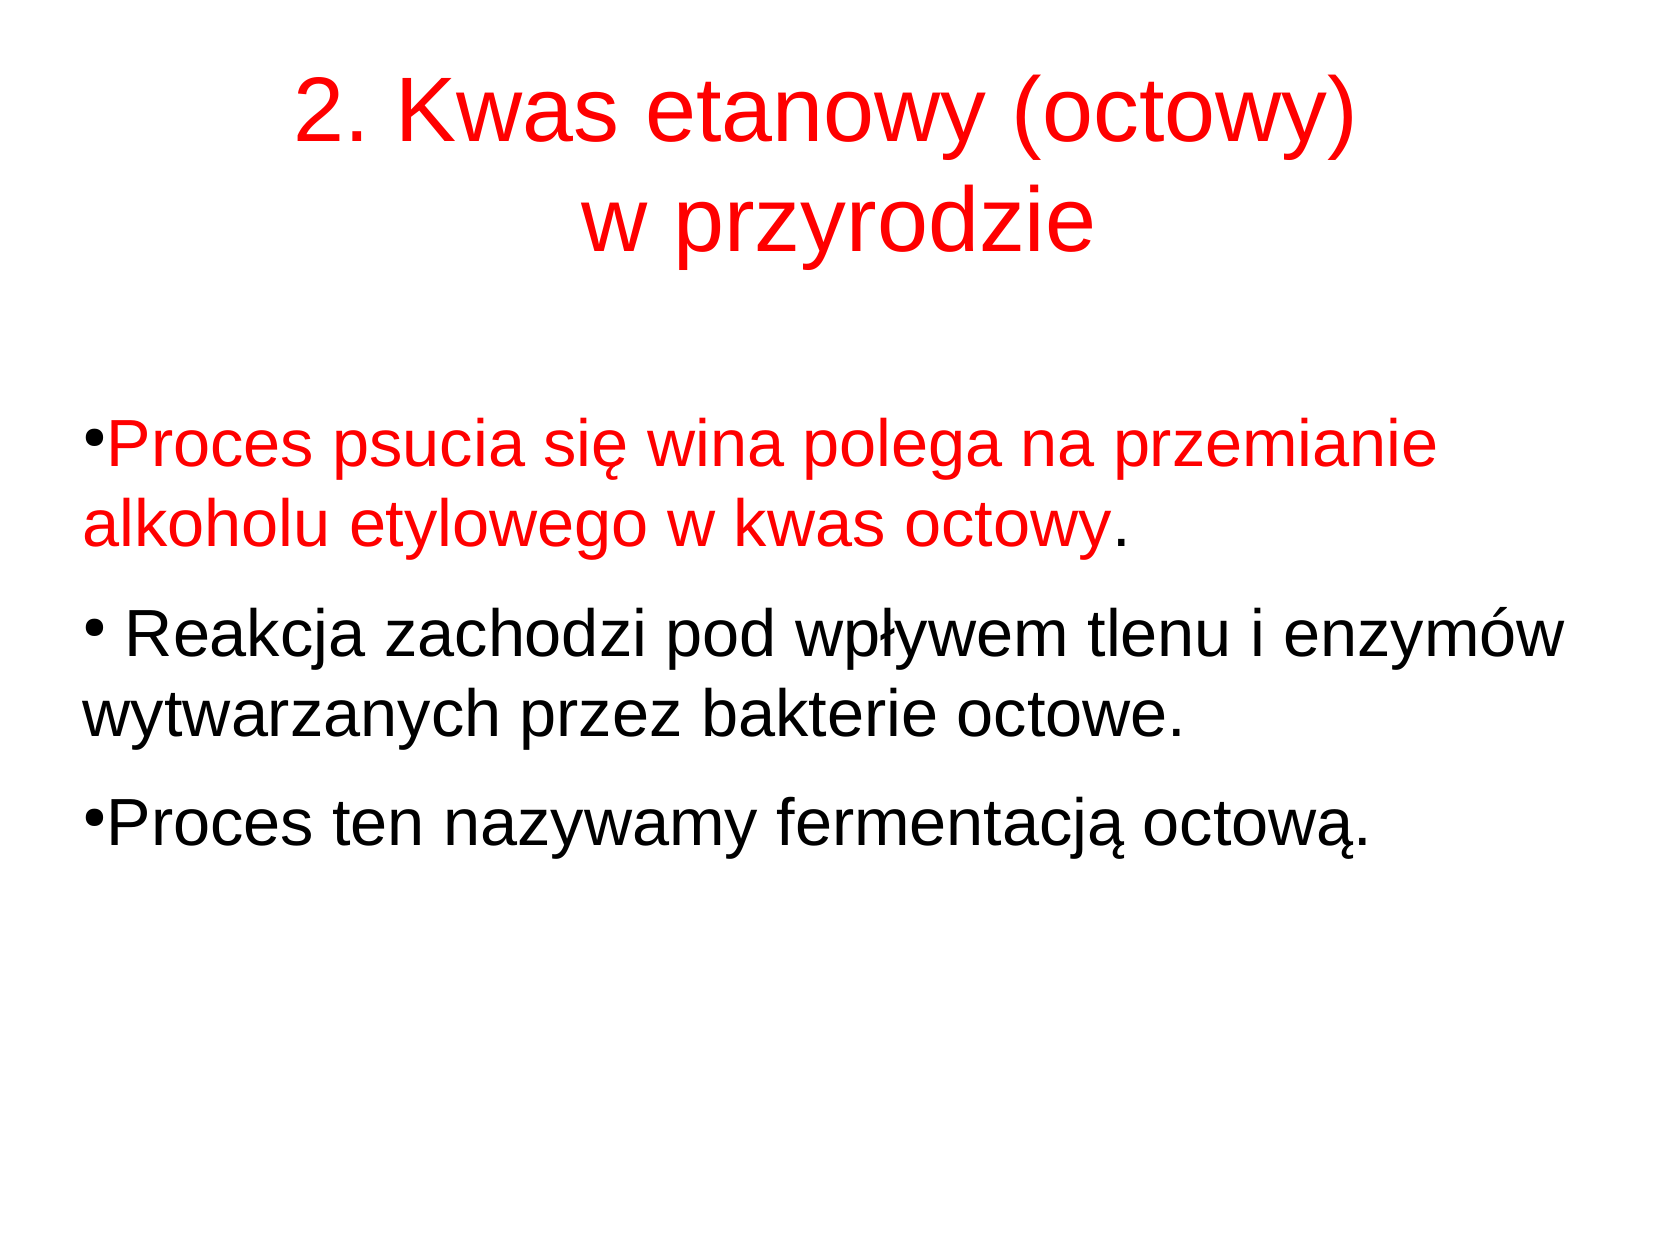

# 2. Kwas etanowy (octowy) w przyrodzie
Proces psucia się wina polega na przemianie alkoholu etylowego w kwas octowy.
 Reakcja zachodzi pod wpływem tlenu i enzymów wytwarzanych przez bakterie octowe.
Proces ten nazywamy fermentacją octową.